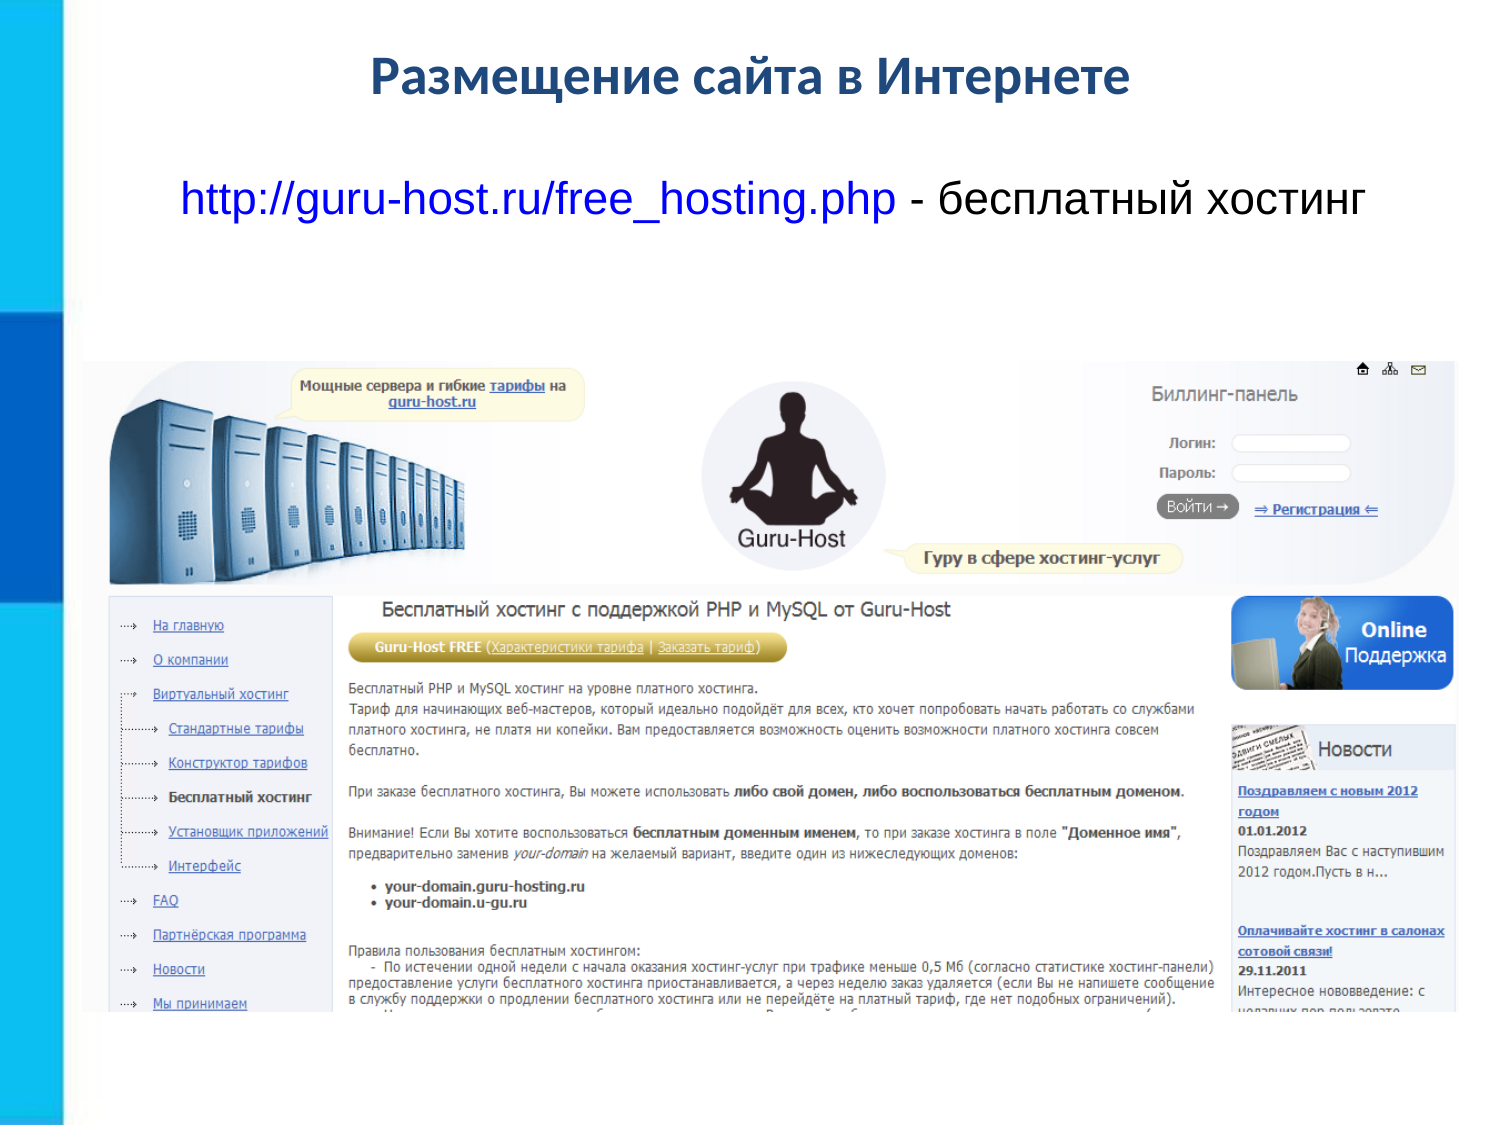

Размещение сайта в Интернете
http://guru-host.ru/free_hosting.php - бесплатный хостинг